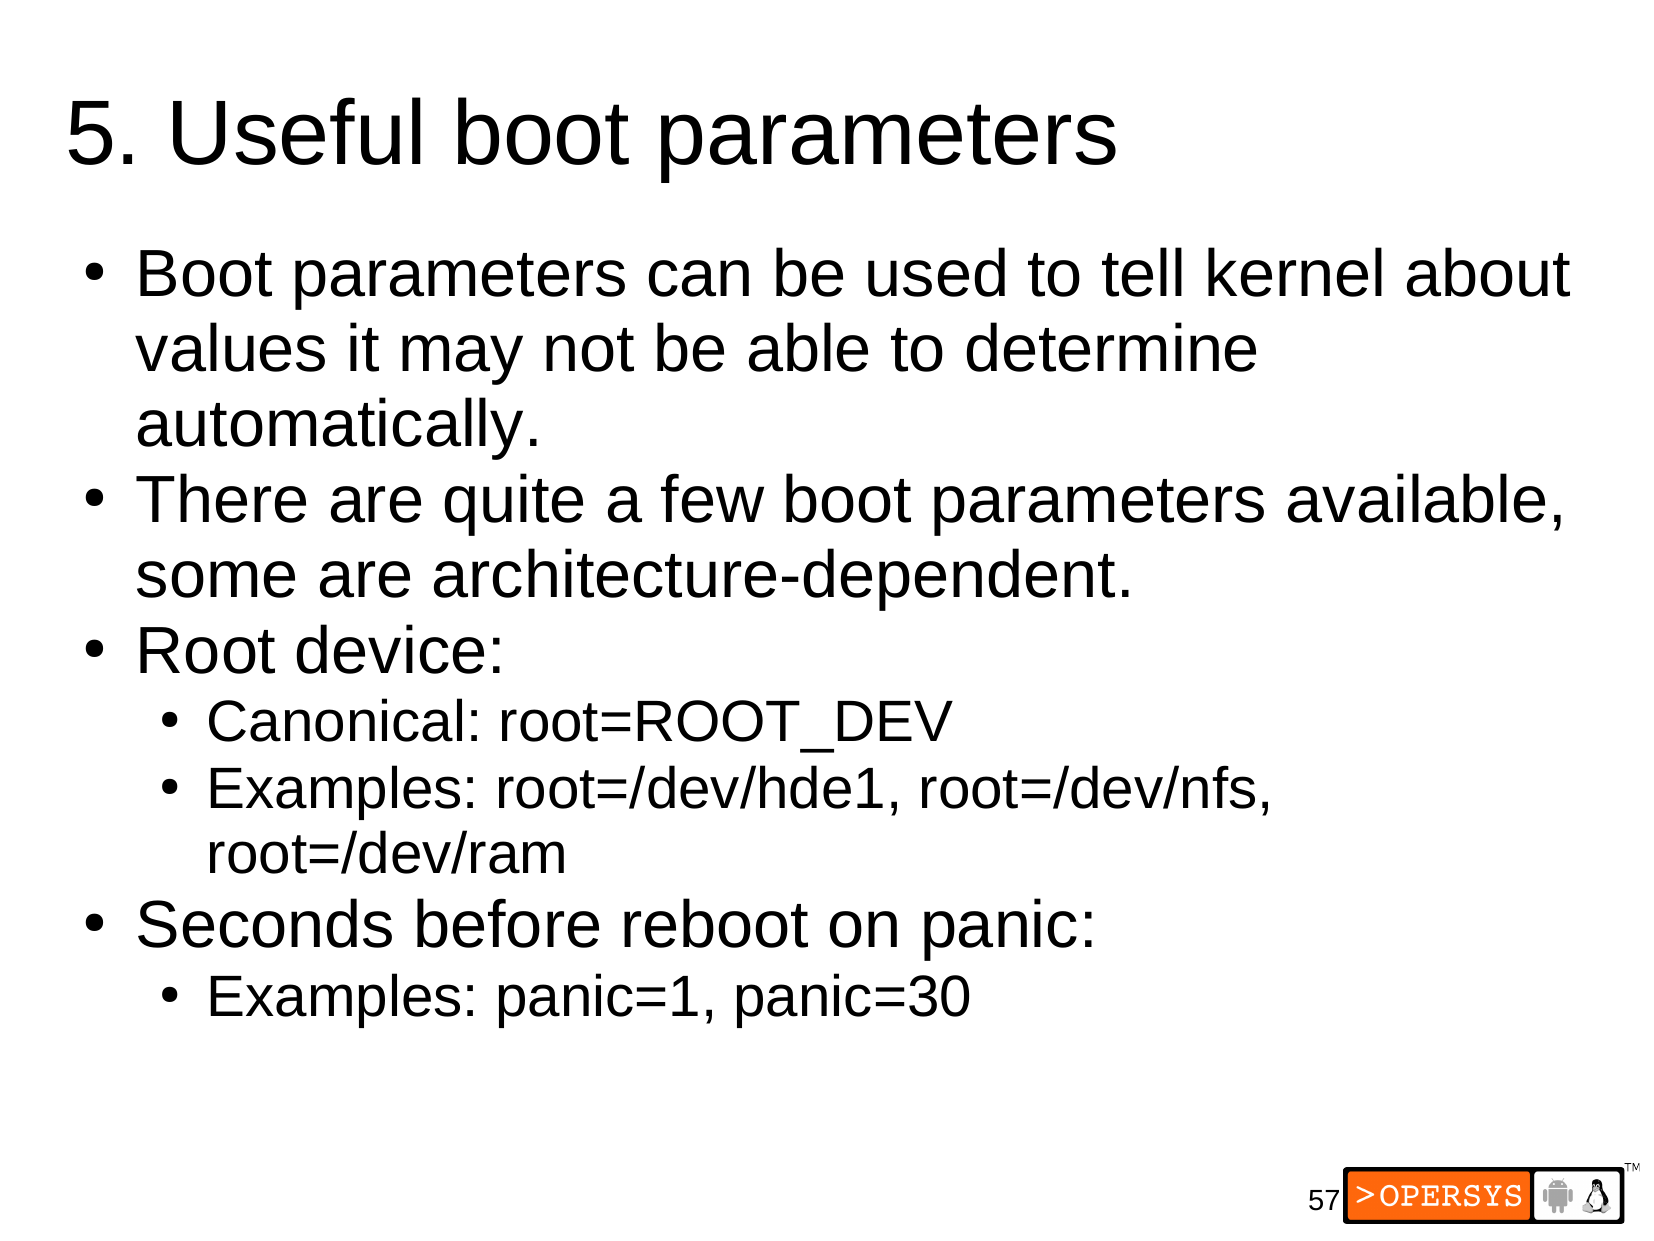

# 5. Useful boot parameters
Boot parameters can be used to tell kernel about values it may not be able to determine automatically.
There are quite a few boot parameters available, some are architecture-dependent.
Root device:
Canonical: root=ROOT_DEV
Examples: root=/dev/hde1, root=/dev/nfs, root=/dev/ram
Seconds before reboot on panic:
Examples: panic=1, panic=30